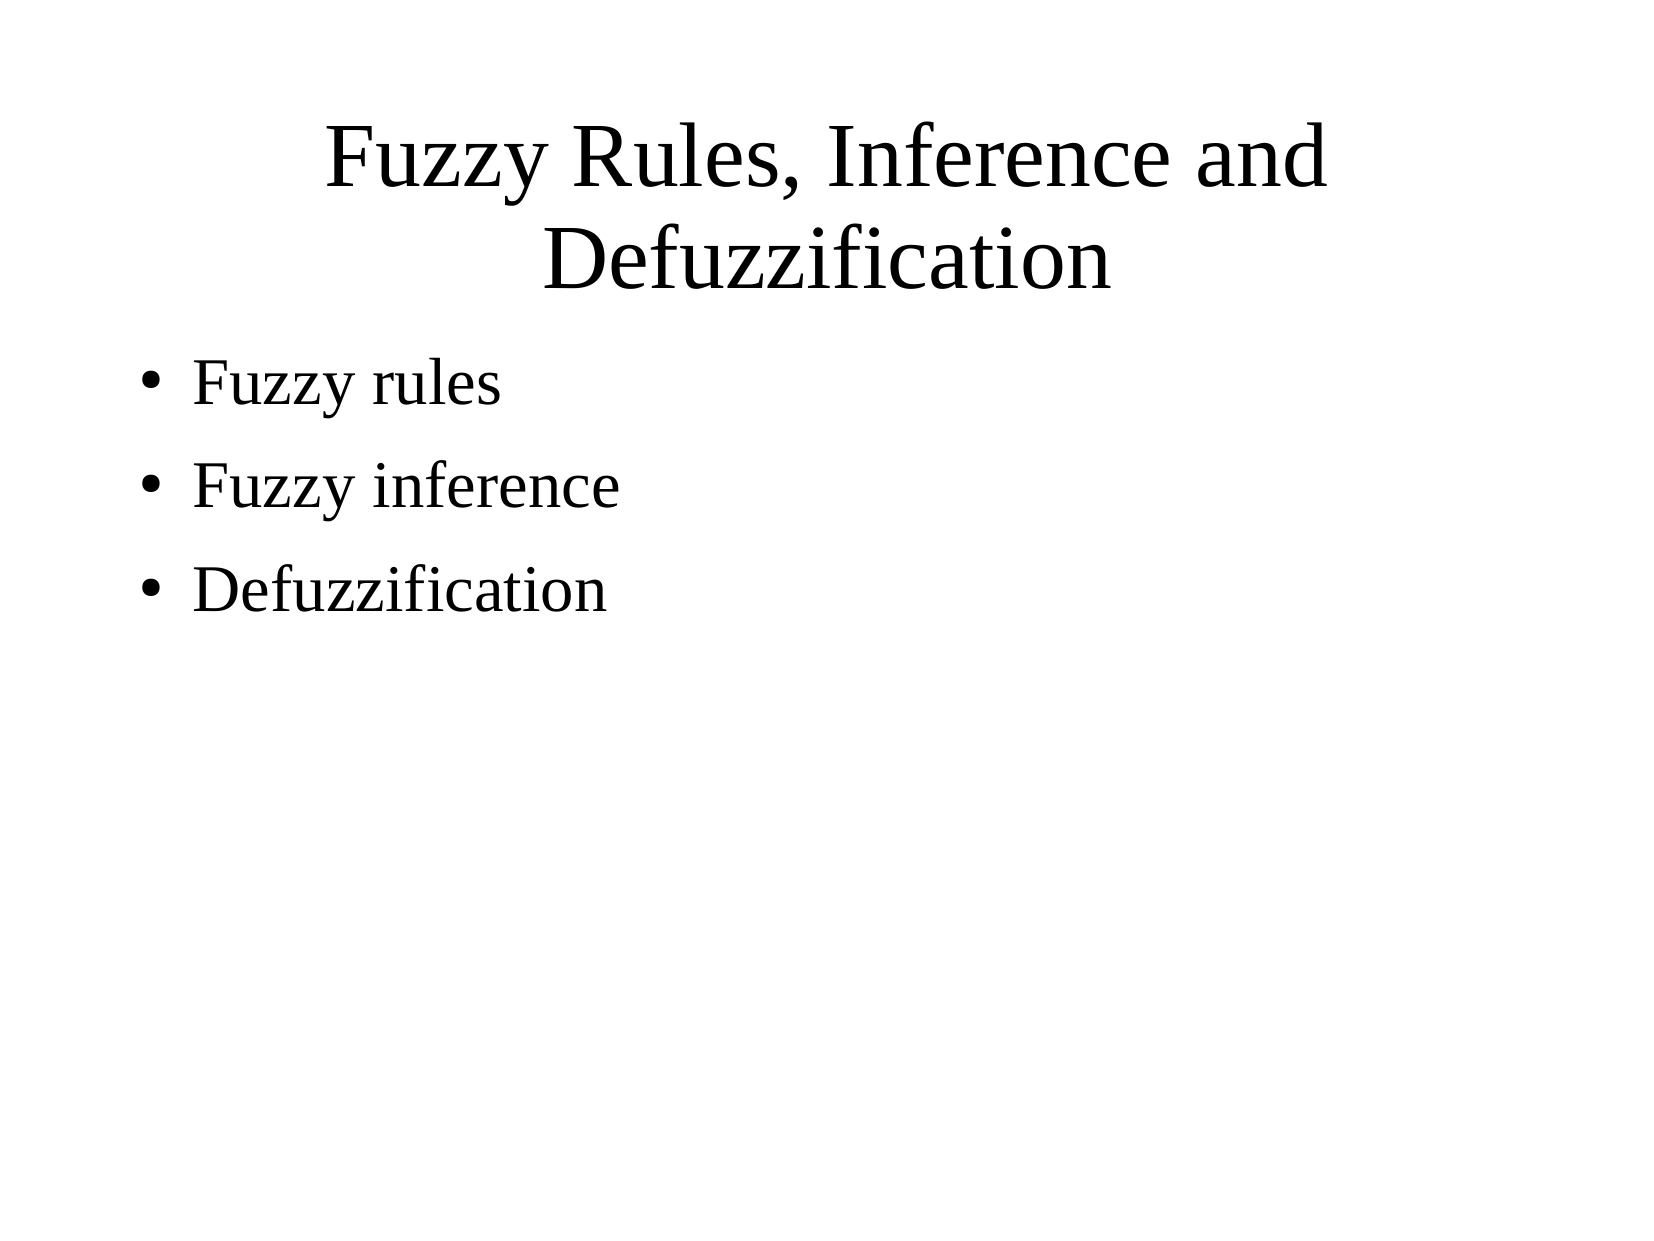

# Fuzzy Rules, Inference and Defuzzification
Fuzzy rules
Fuzzy inference
Defuzzification